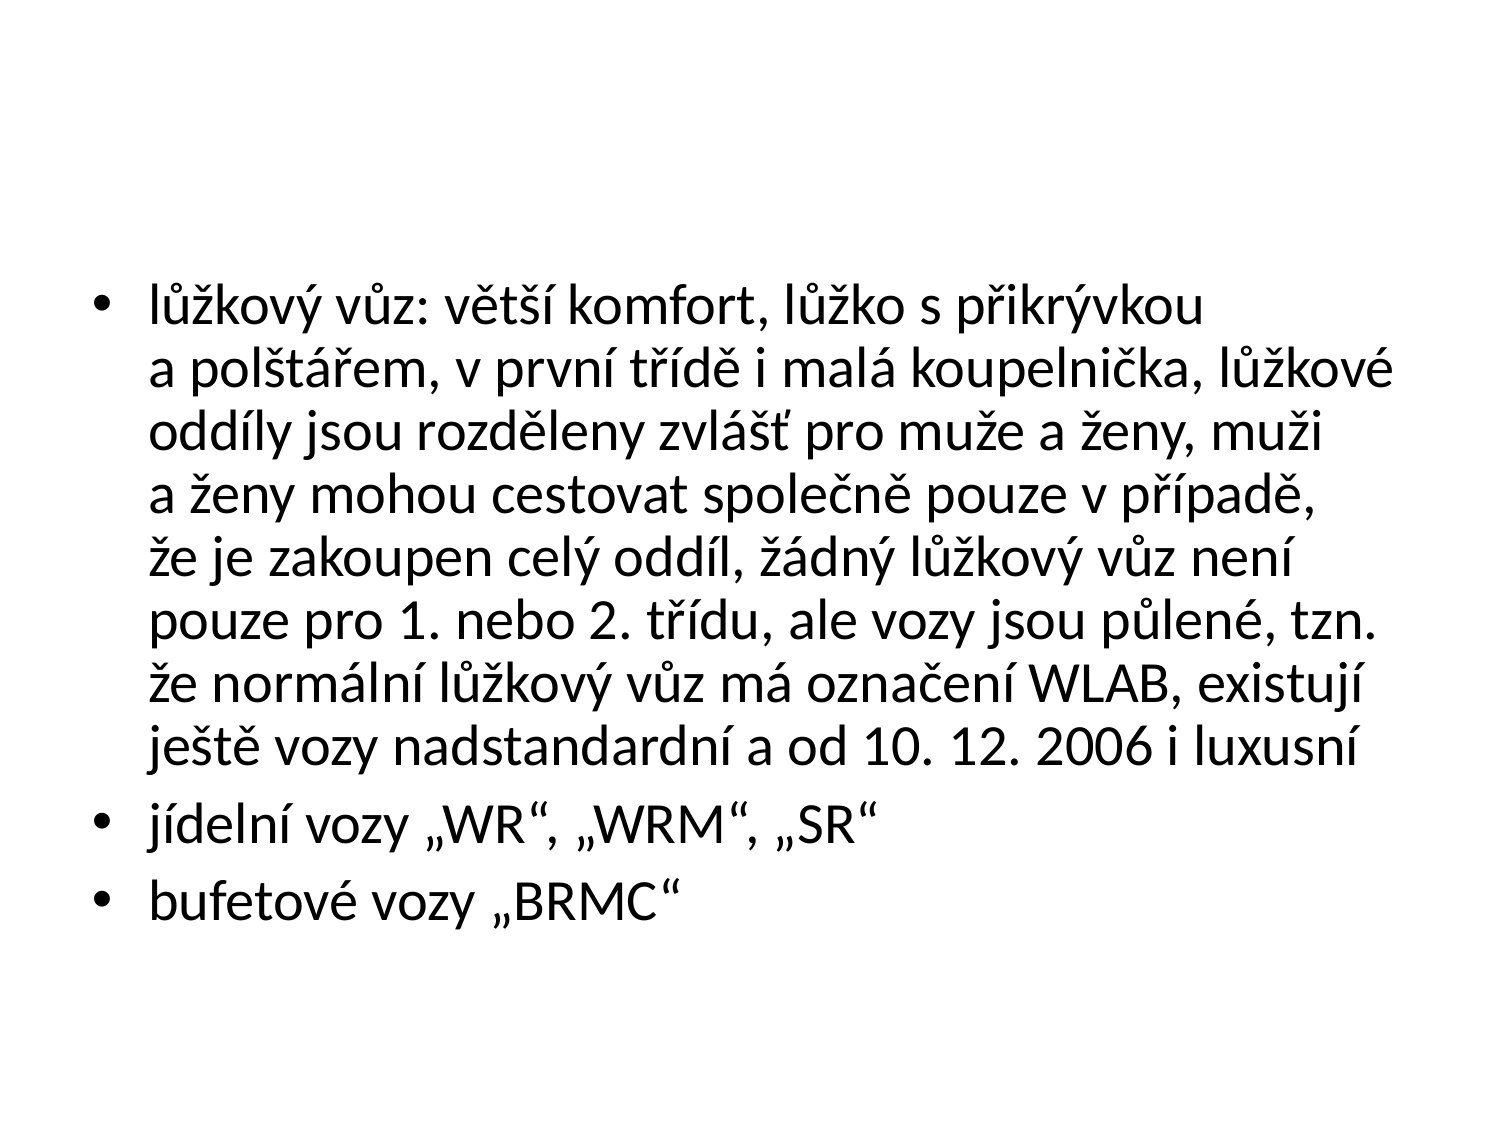

# lůžkový vůz: větší komfort, lůžko s přikrývkou a polštářem, v první třídě i malá koupelnička, lůžkové oddíly jsou rozděleny zvlášť pro muže a ženy, muži a ženy mohou cestovat společně pouze v případě, že je zakoupen celý oddíl, žádný lůžkový vůz není pouze pro 1. nebo 2. třídu, ale vozy jsou půlené, tzn. že normální lůžkový vůz má označení WLAB, existují ještě vozy nadstandardní a od 10. 12. 2006 i luxusní
jídelní vozy „WR“, „WRM“, „SR“
bufetové vozy „BRMC“